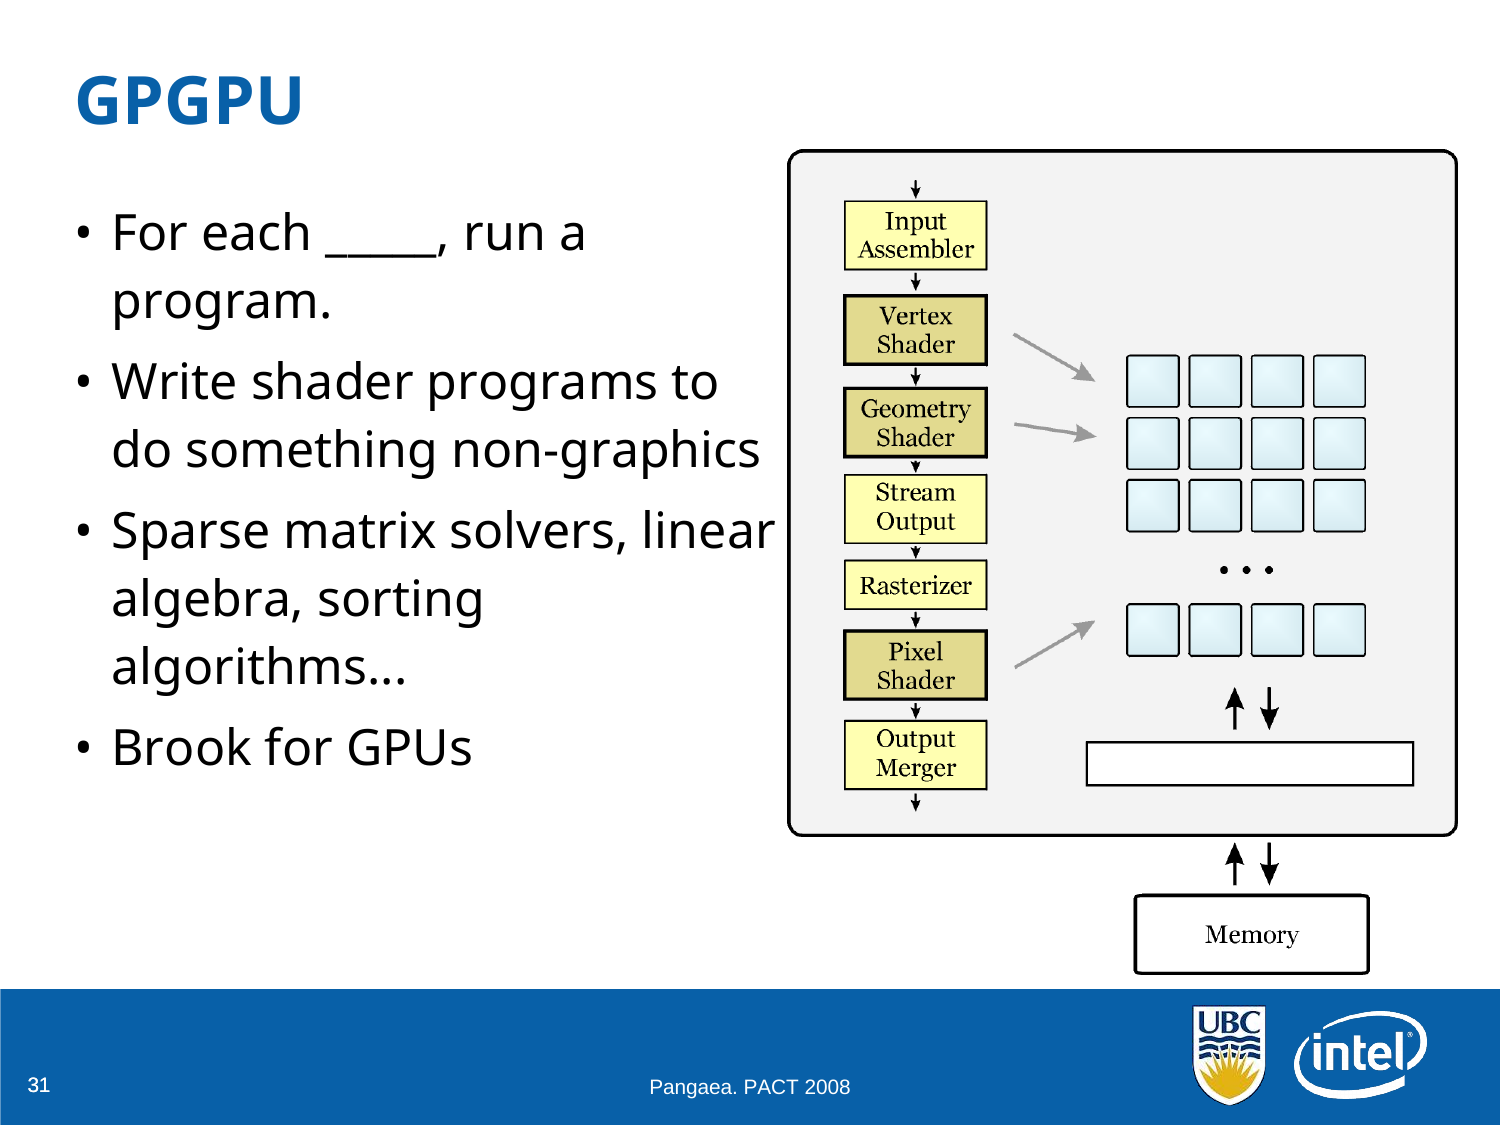

# GPGPU
For each _____, run a program.
Write shader programs to do something non-graphics
Sparse matrix solvers, linear algebra, sorting algorithms...
Brook for GPUs